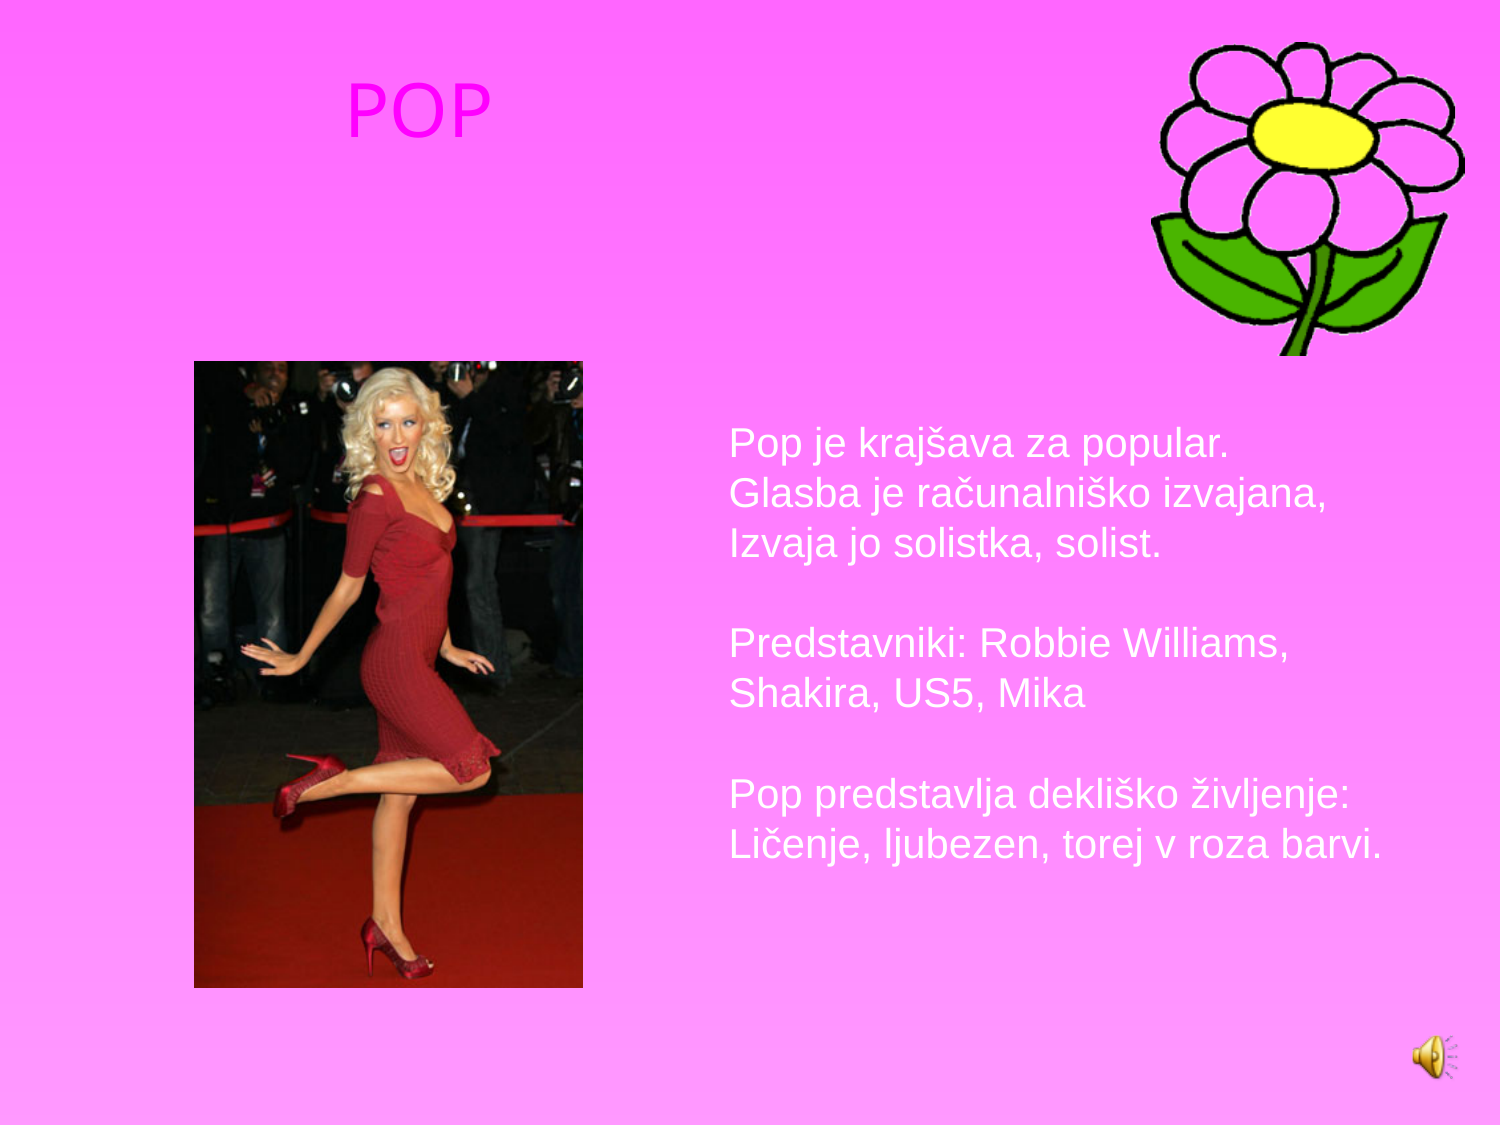

POP
Pop je krajšava za popular.
Glasba je računalniško izvajana,
Izvaja jo solistka, solist.
Predstavniki: Robbie Williams,
Shakira, US5, Mika
Pop predstavlja dekliško življenje:
Ličenje, ljubezen, torej v roza barvi.